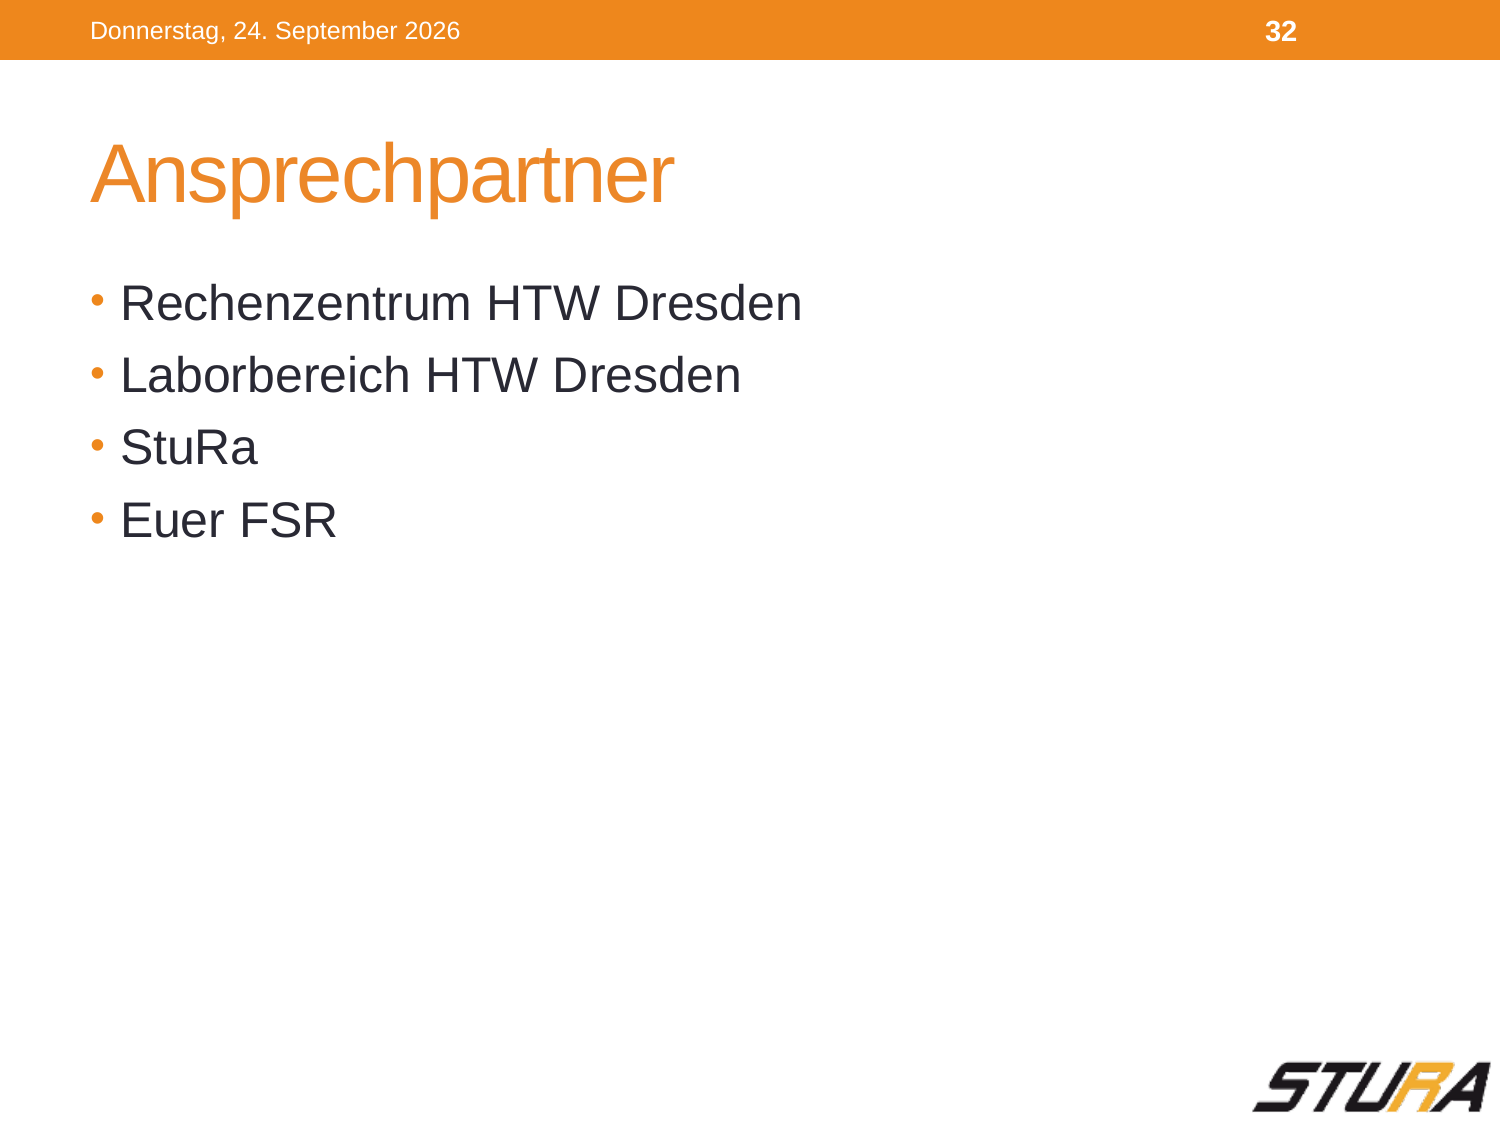

# Ansprechpartner
Rechenzentrum HTW Dresden
Laborbereich HTW Dresden
StuRa
Euer FSR